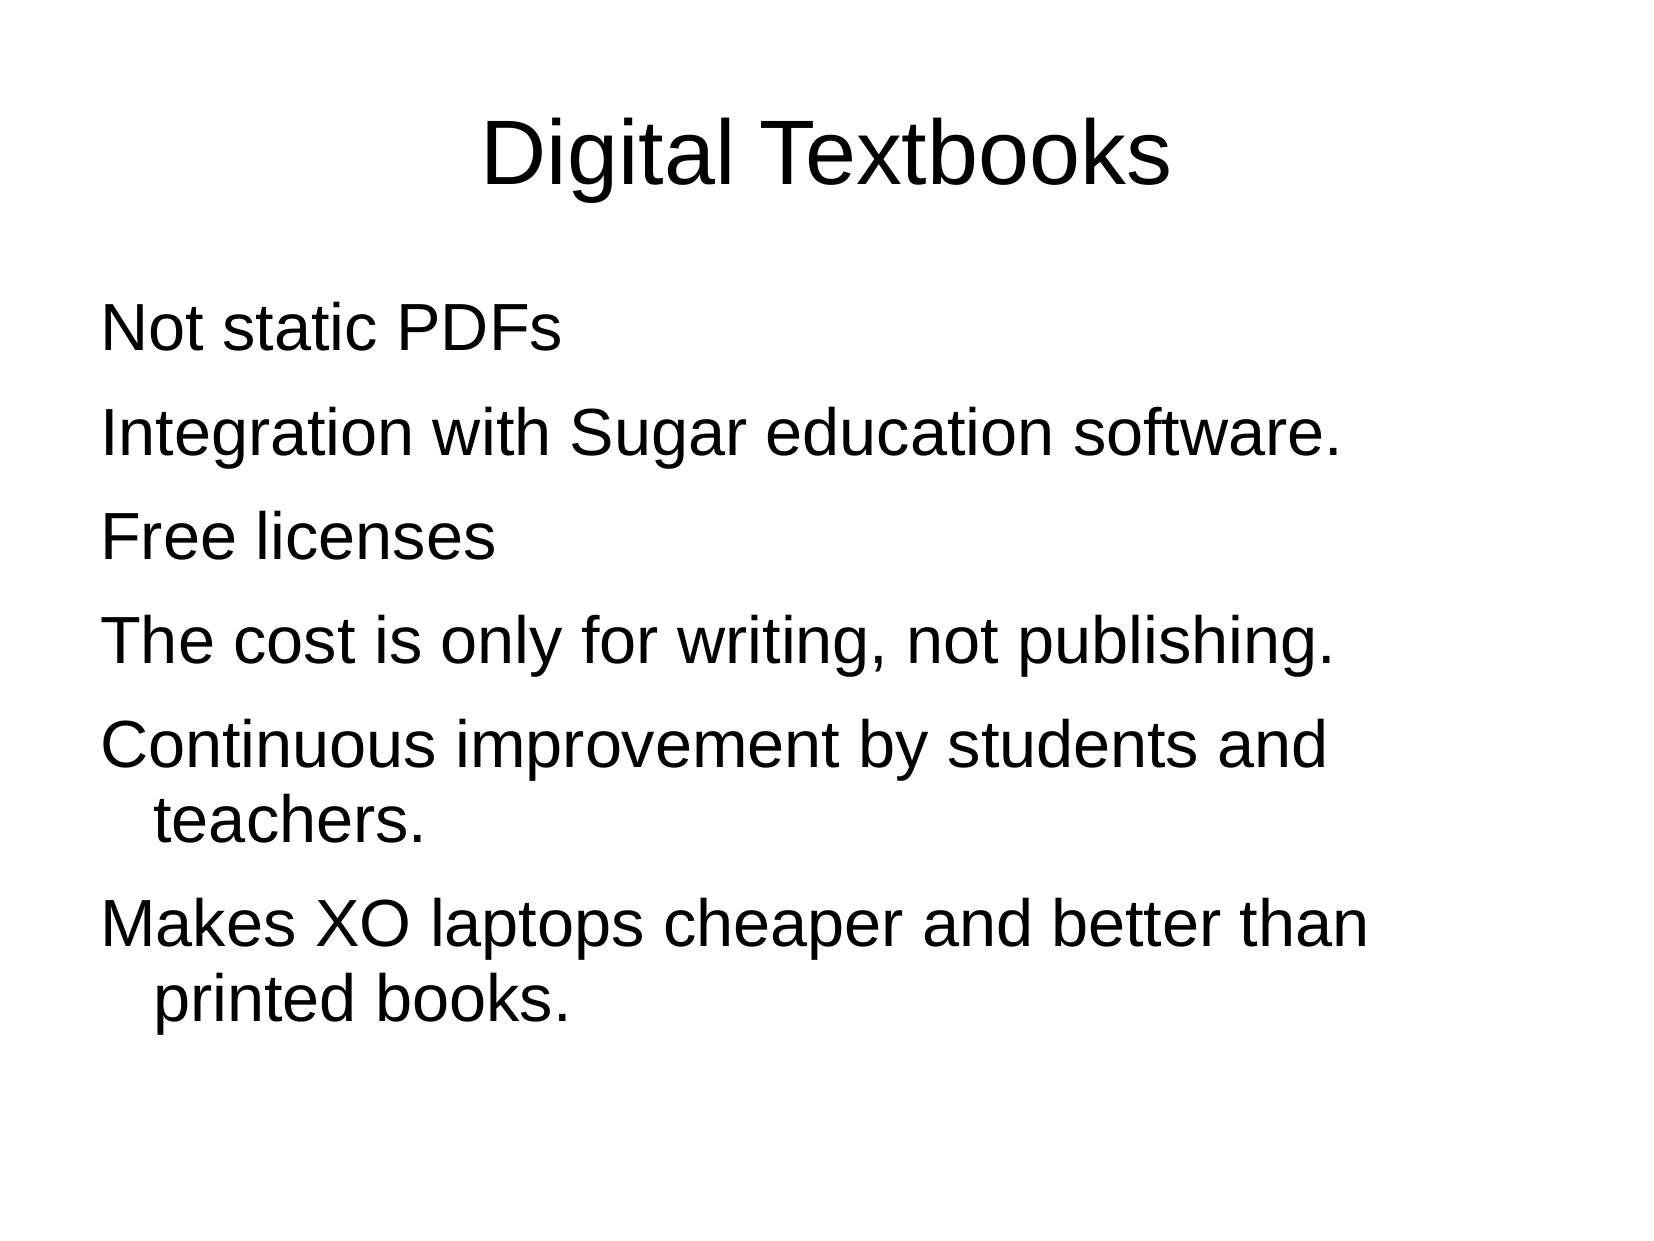

# Digital Textbooks
Not static PDFs
Integration with Sugar education software.
Free licenses
The cost is only for writing, not publishing.
Continuous improvement by students and teachers.
Makes XO laptops cheaper and better than printed books.